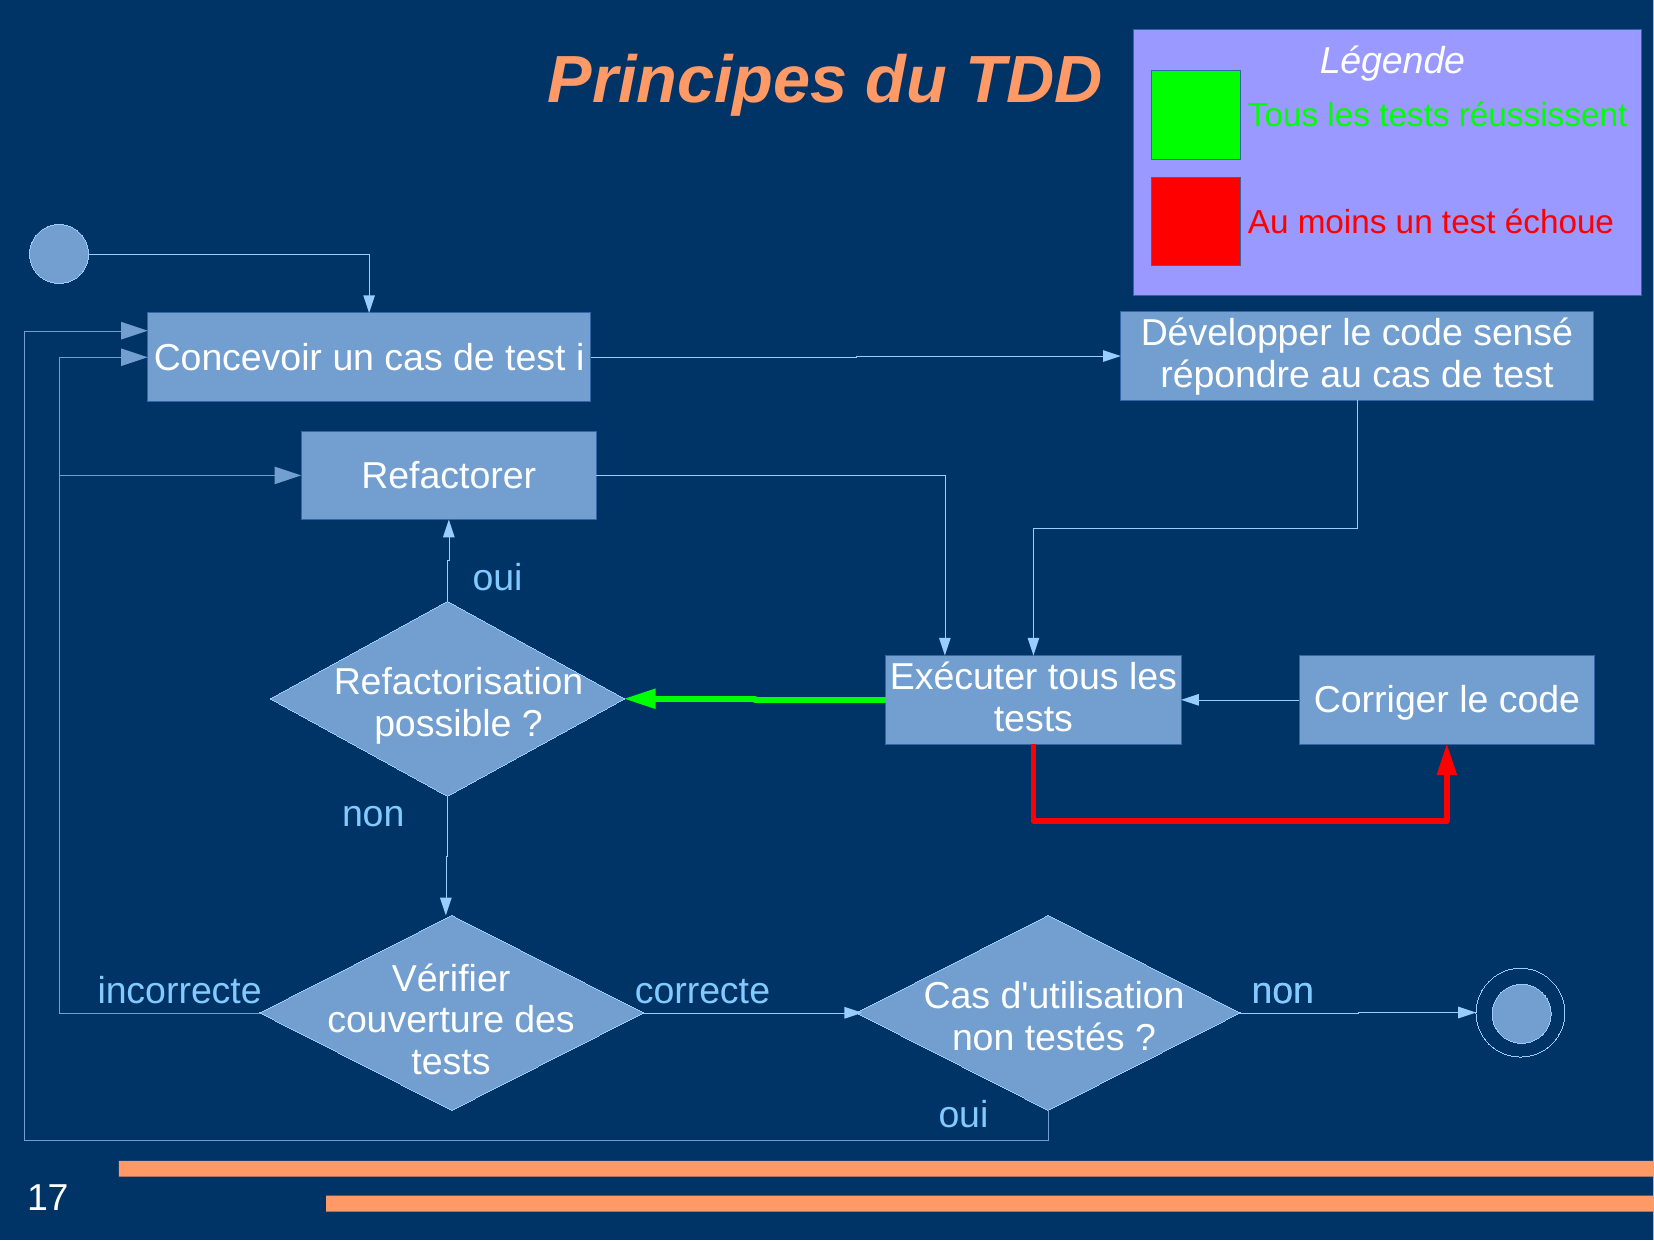

# Principes du TDD
Légende
Tous les tests réussissent
Au moins un test échoue
Développer le code sensé répondre au cas de test
Concevoir un cas de test i
oui
incorrecte
Refactorer
oui
Refactorisation
possible ?
Exécuter tous les tests
Corriger le code
non
Vérifier couverture des tests
Cas d'utilisation non testés ?
correcte
non
non